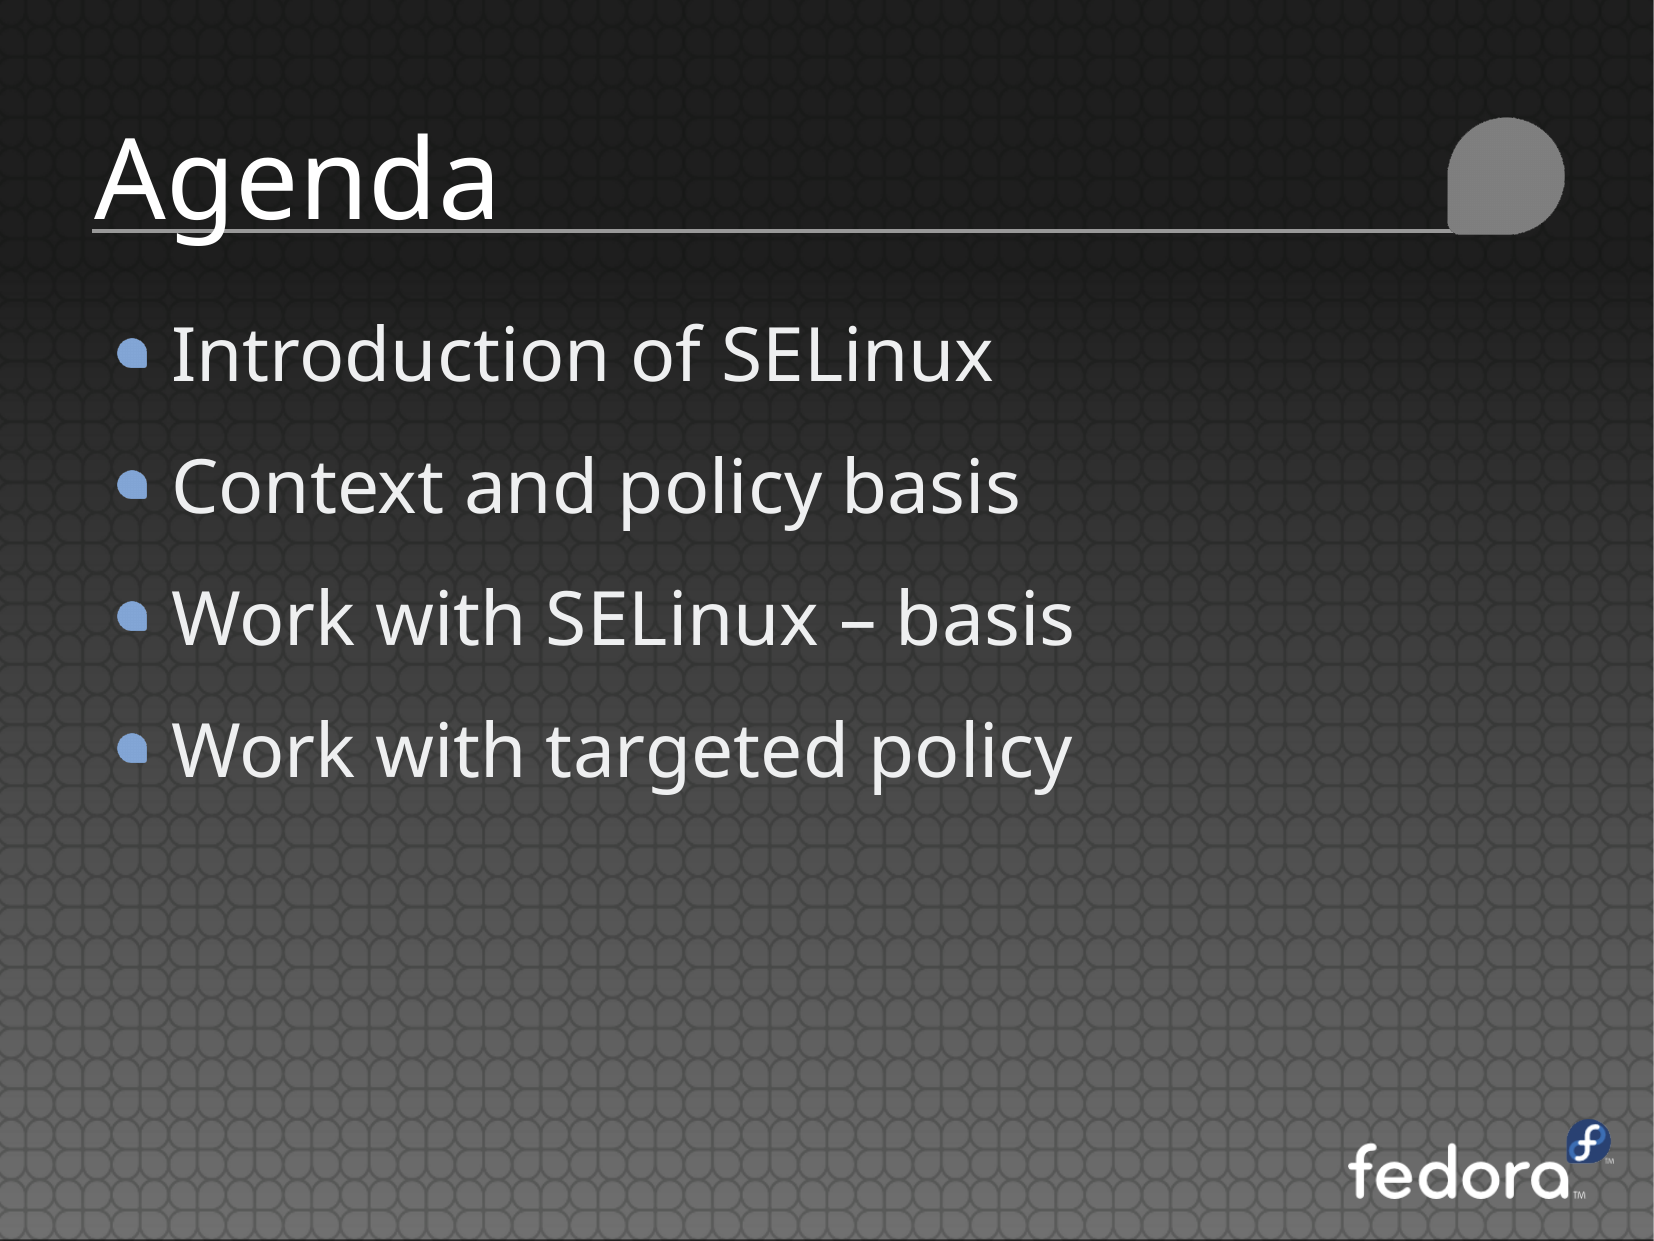

# Agenda
Introduction of SELinux
Context and policy basis
Work with SELinux – basis
Work with targeted policy